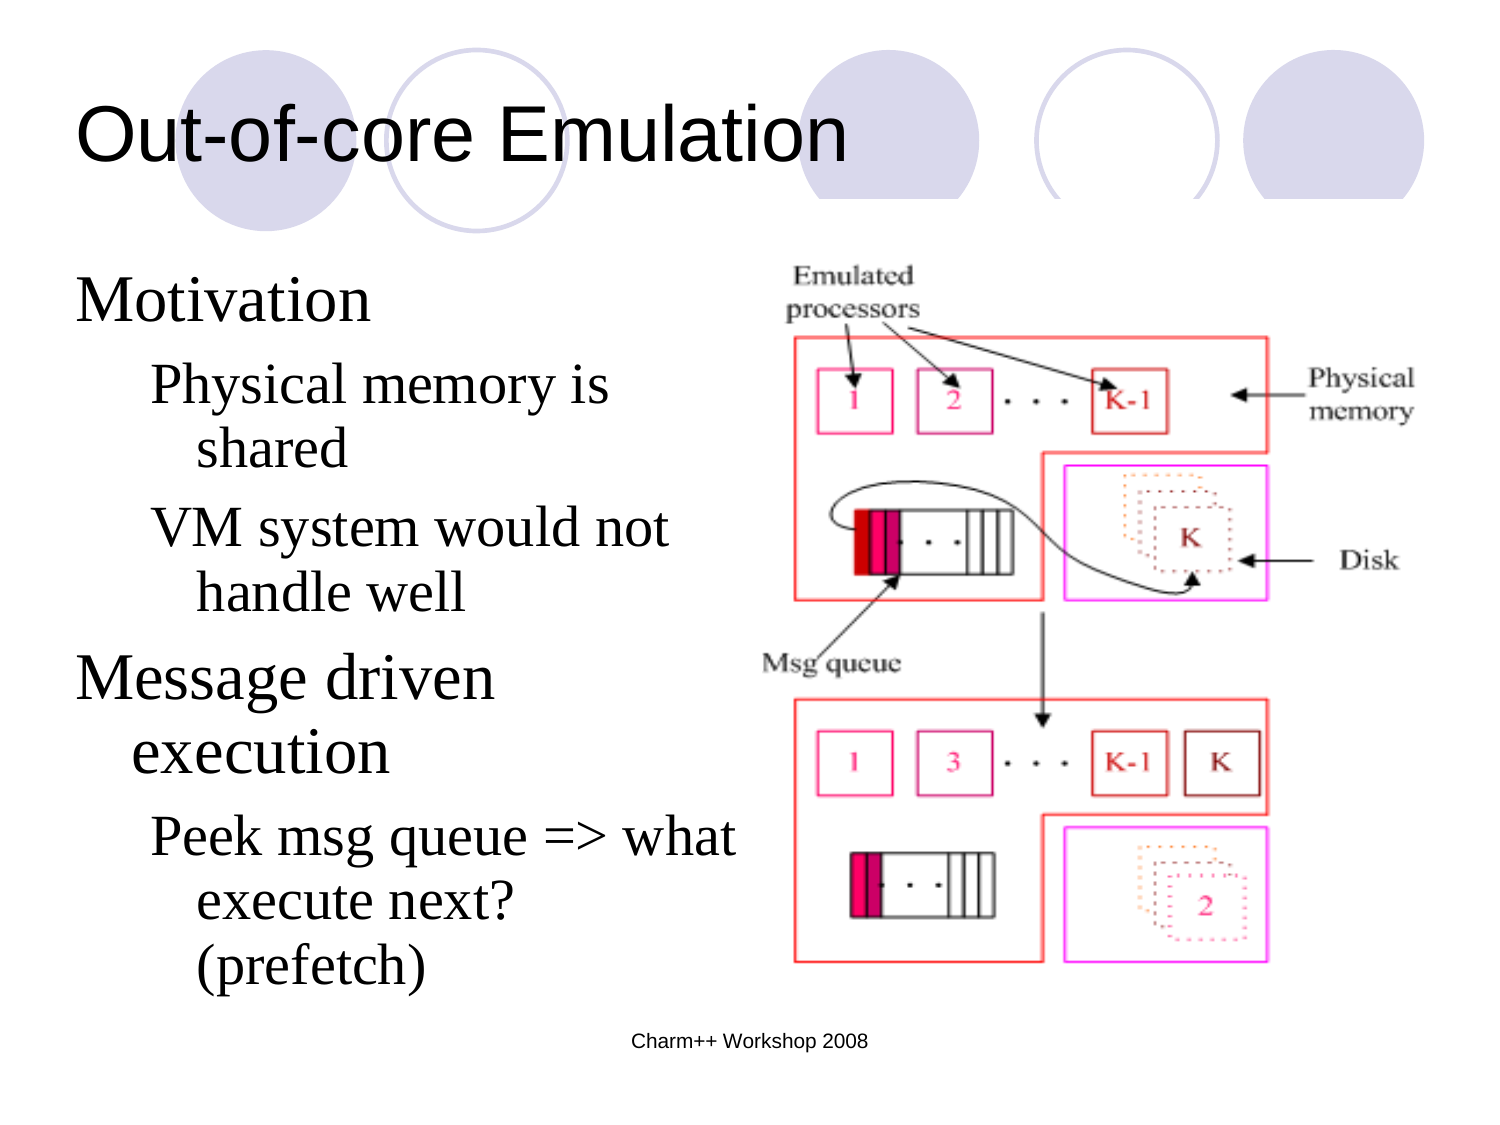

# Out-of-core Emulation
Motivation
Physical memory is shared
VM system would not handle well
Message driven execution
Peek msg queue => what execute next? (prefetch)
Charm++ Workshop 2008